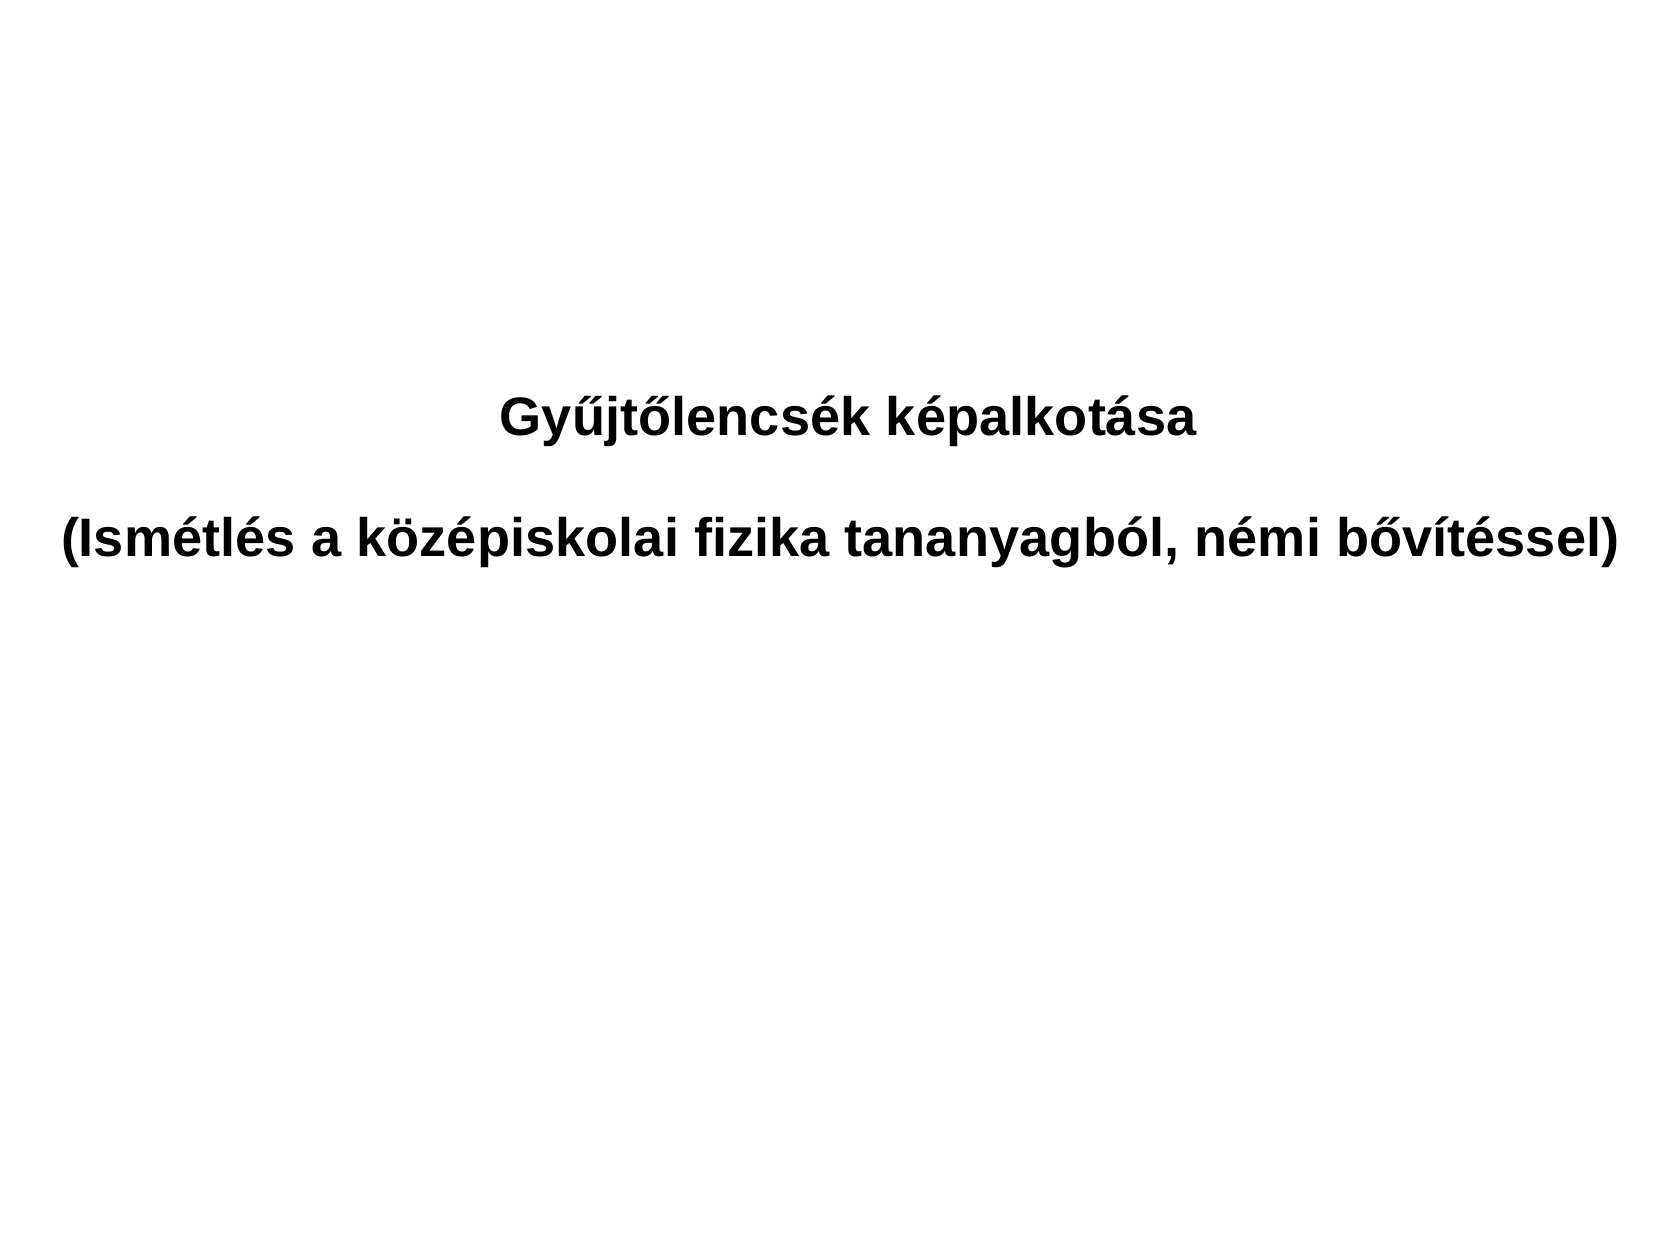

Gyűjtőlencsék képalkotása
(Ismétlés a középiskolai fizika tananyagból, némi bővítéssel)